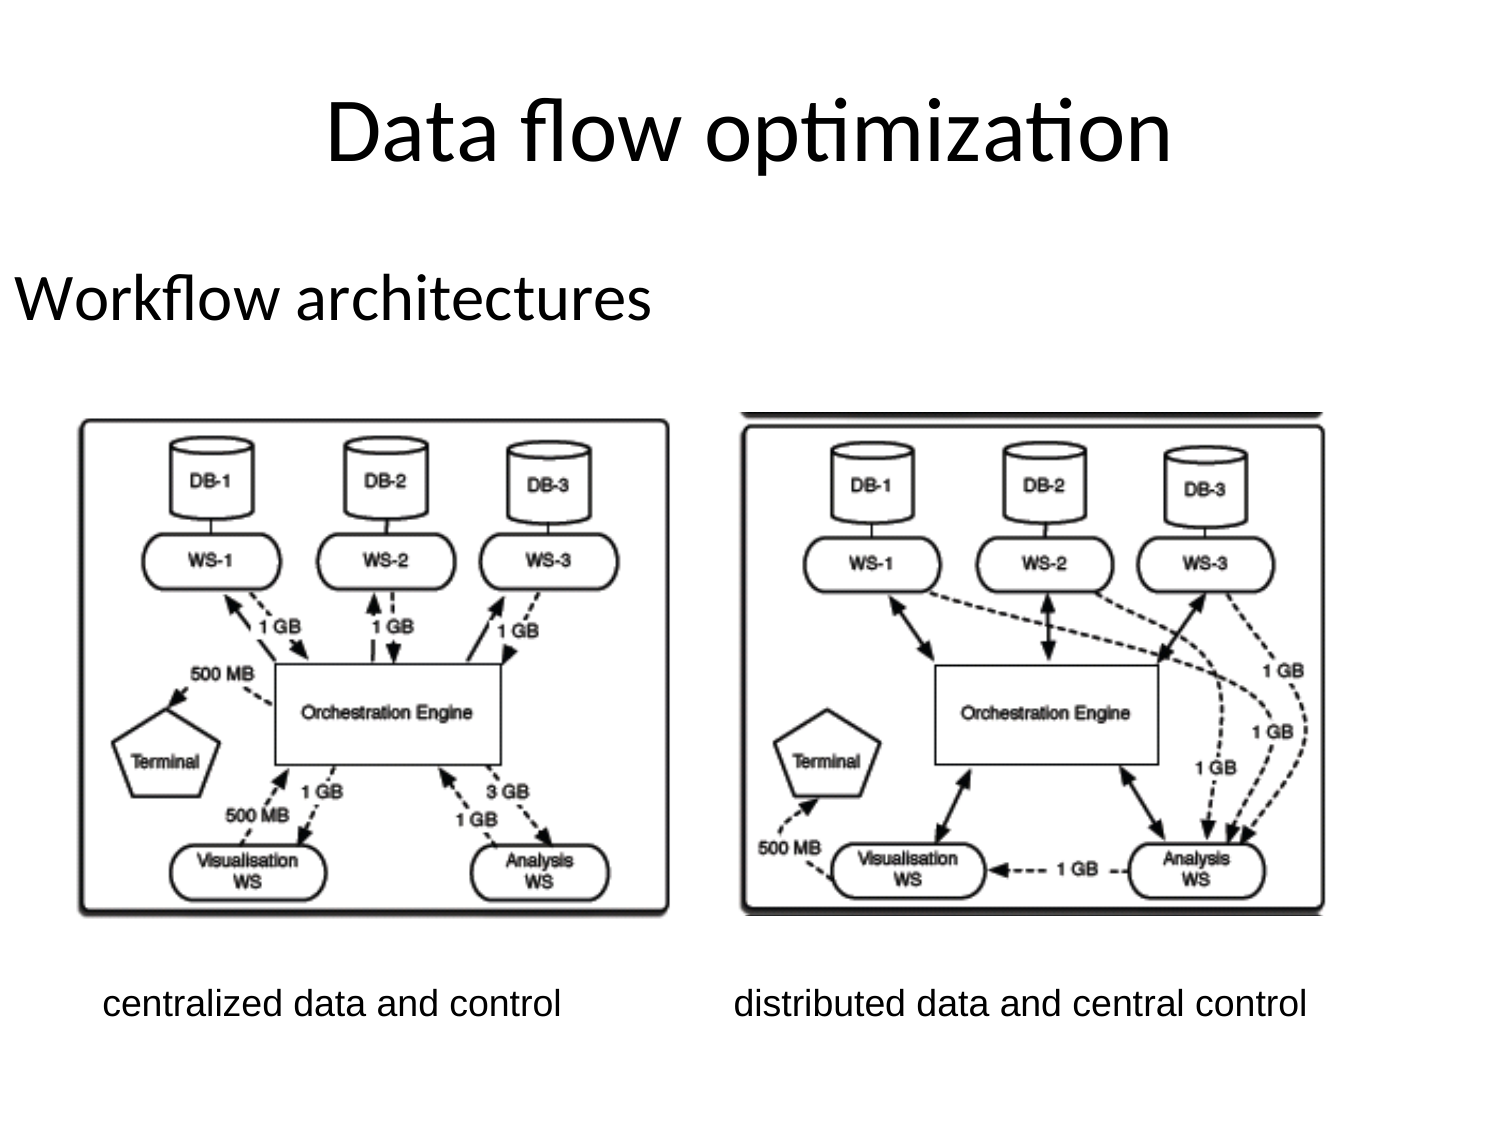

# Data flow optimization
Workflow architectures
centralized data and control	 distributed data and central control